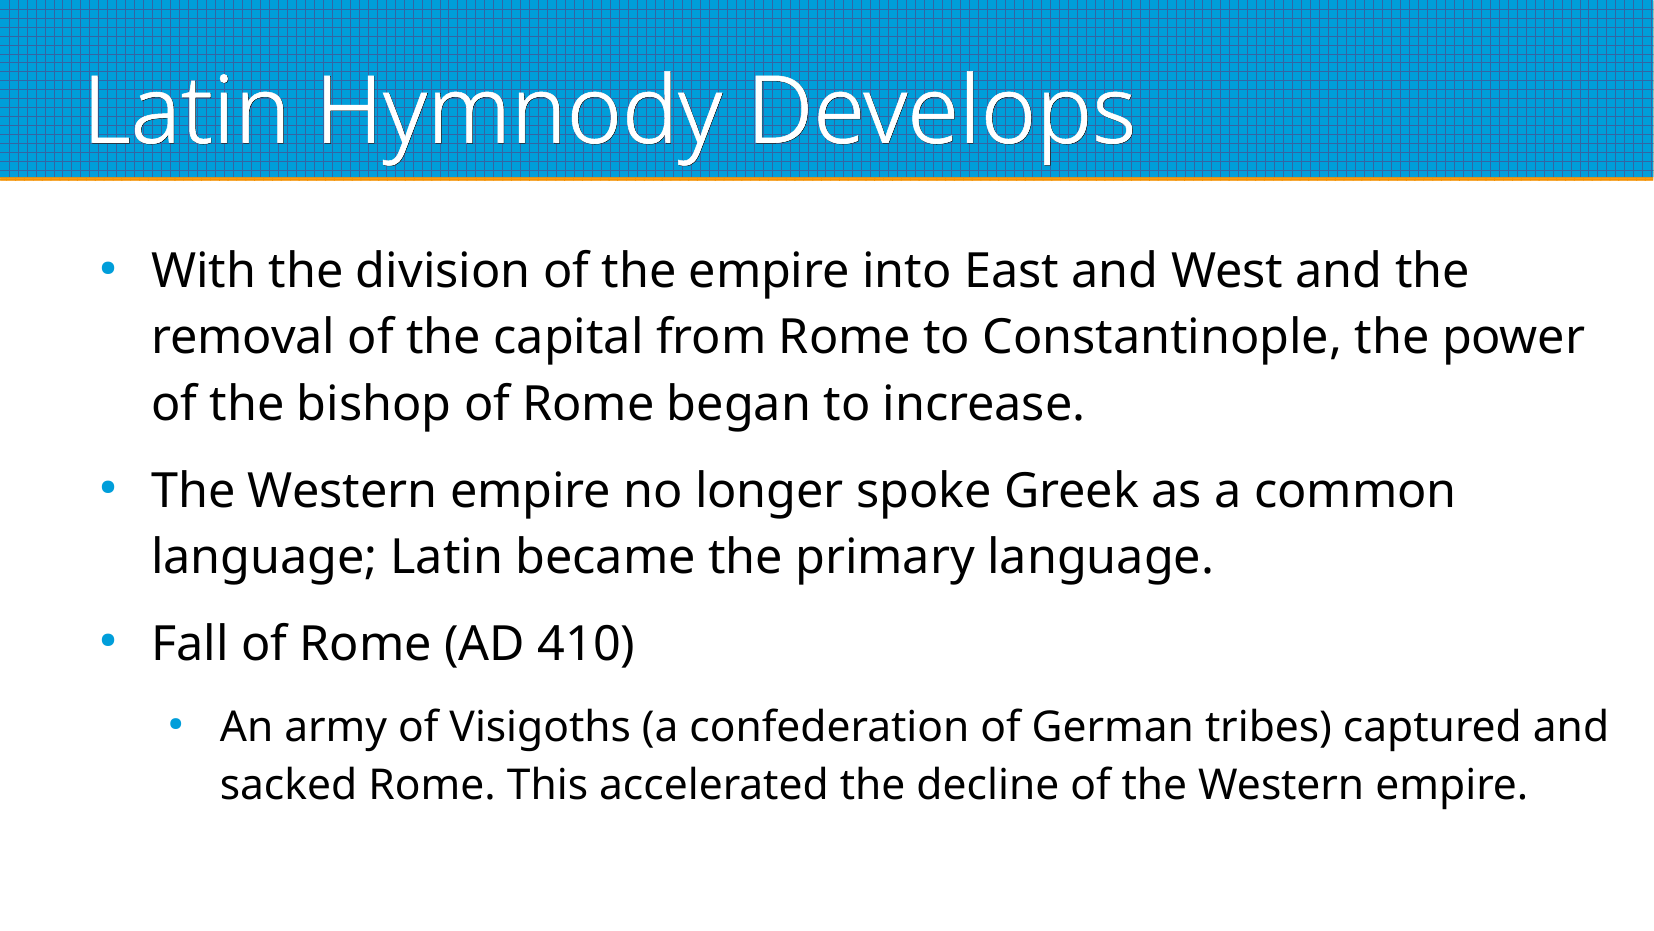

# Latin Hymnody Develops
With the division of the empire into East and West and the removal of the capital from Rome to Constantinople, the power of the bishop of Rome began to increase.
The Western empire no longer spoke Greek as a common language; Latin became the primary language.
Fall of Rome (AD 410)
An army of Visigoths (a confederation of German tribes) captured and sacked Rome. This accelerated the decline of the Western empire.